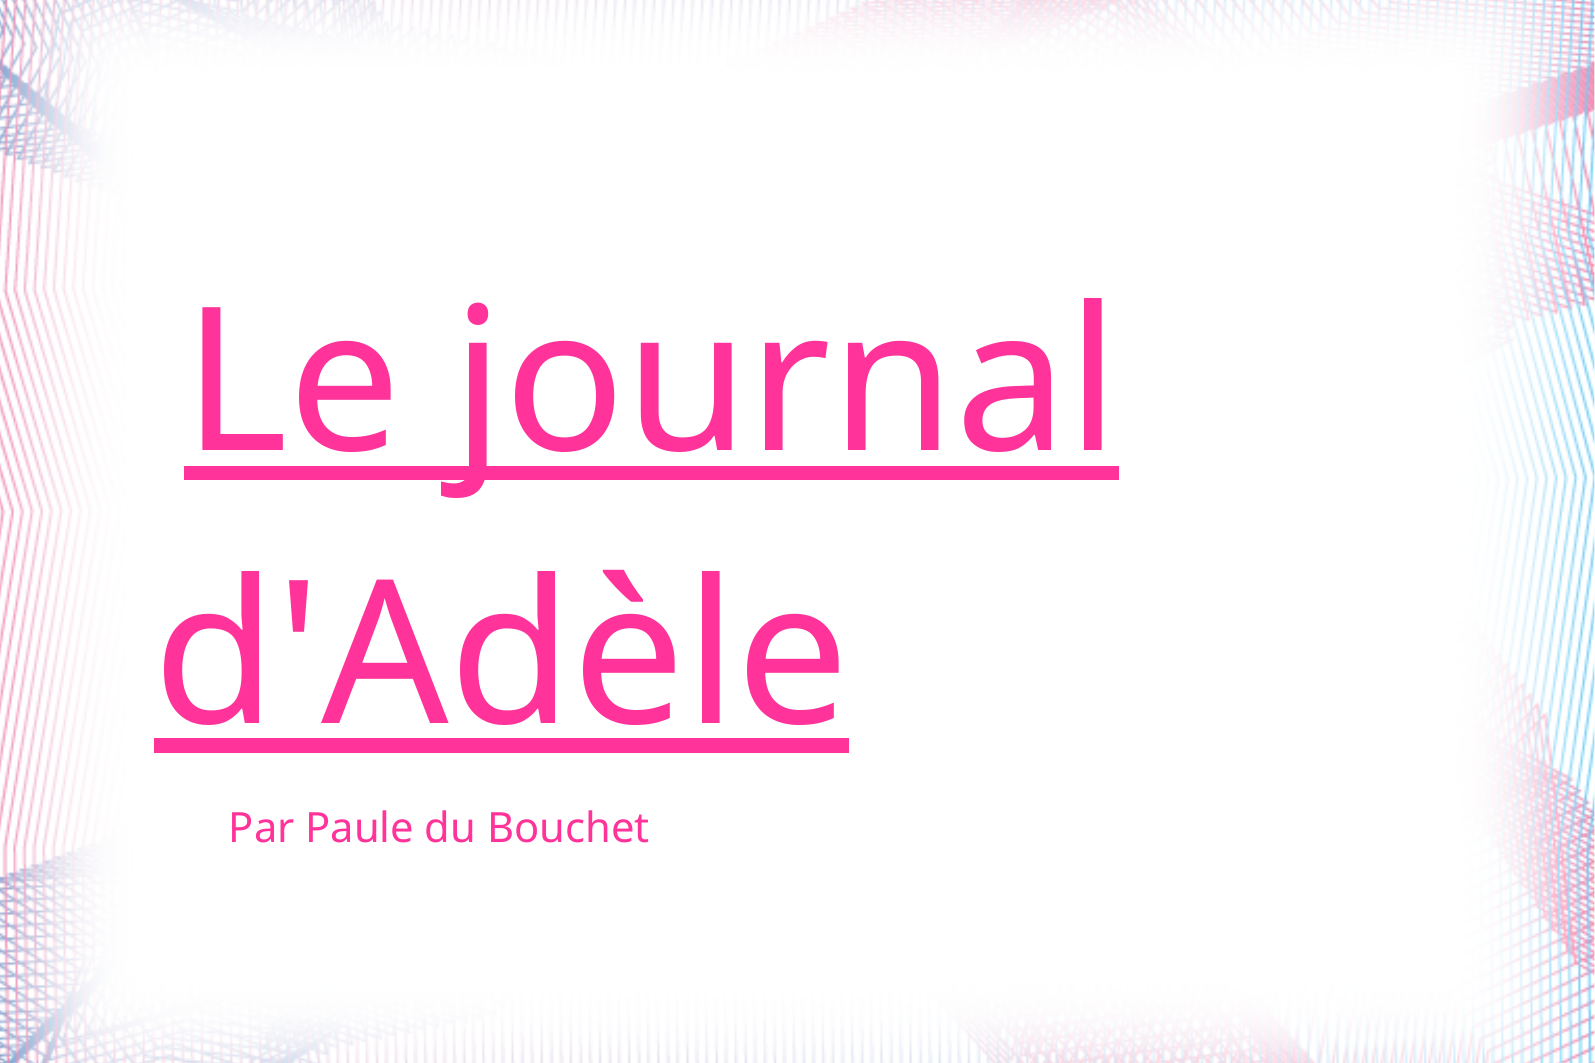

# Le journal d'Adèle
 Par Paule du Bouchet